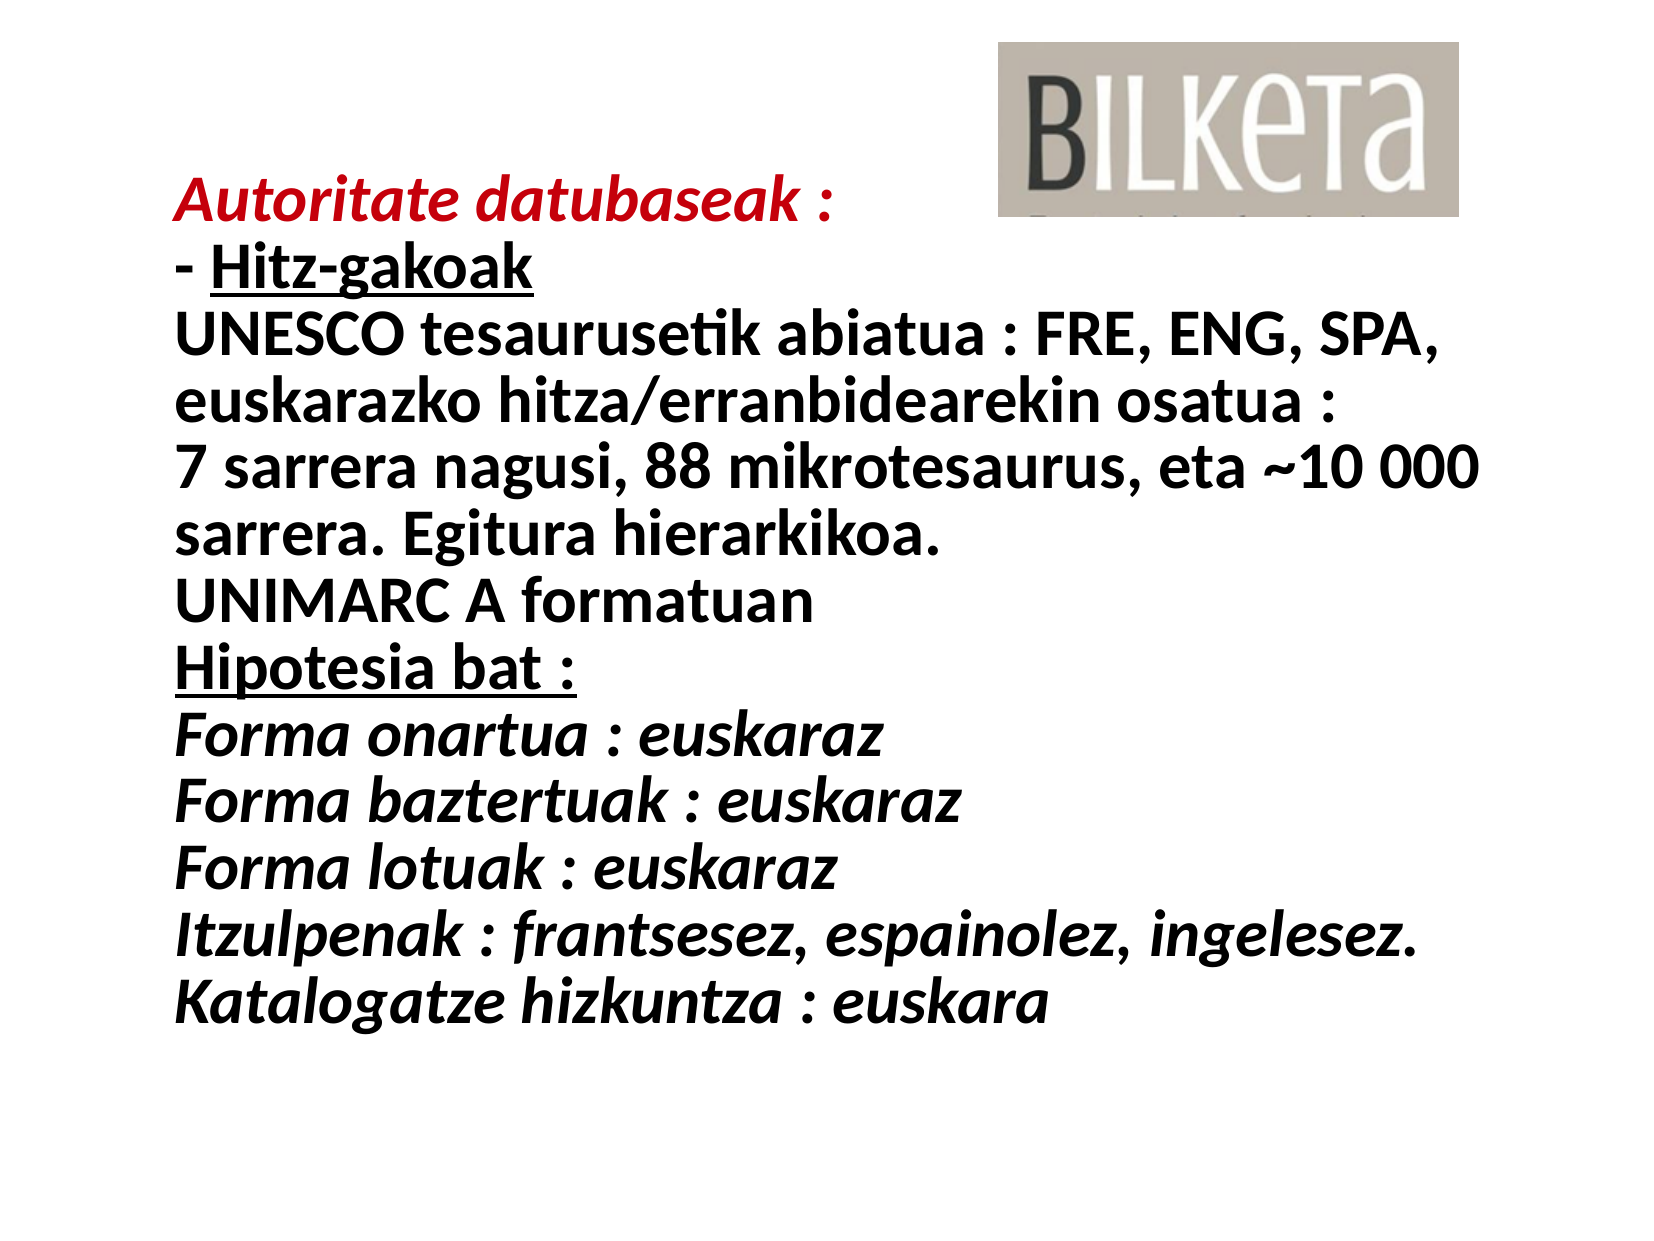

# Autoritate datubaseak :
- Hitz-gakoak
UNESCO tesaurusetik abiatua : FRE, ENG, SPA, euskarazko hitza/erranbidearekin osatua :
7 sarrera nagusi, 88 mikrotesaurus, eta ~10 000 sarrera. Egitura hierarkikoa.
UNIMARC A formatuan
Hipotesia bat :
Forma onartua : euskaraz
Forma baztertuak : euskaraz
Forma lotuak : euskaraz
Itzulpenak : frantsesez, espainolez, ingelesez.
Katalogatze hizkuntza : euskara